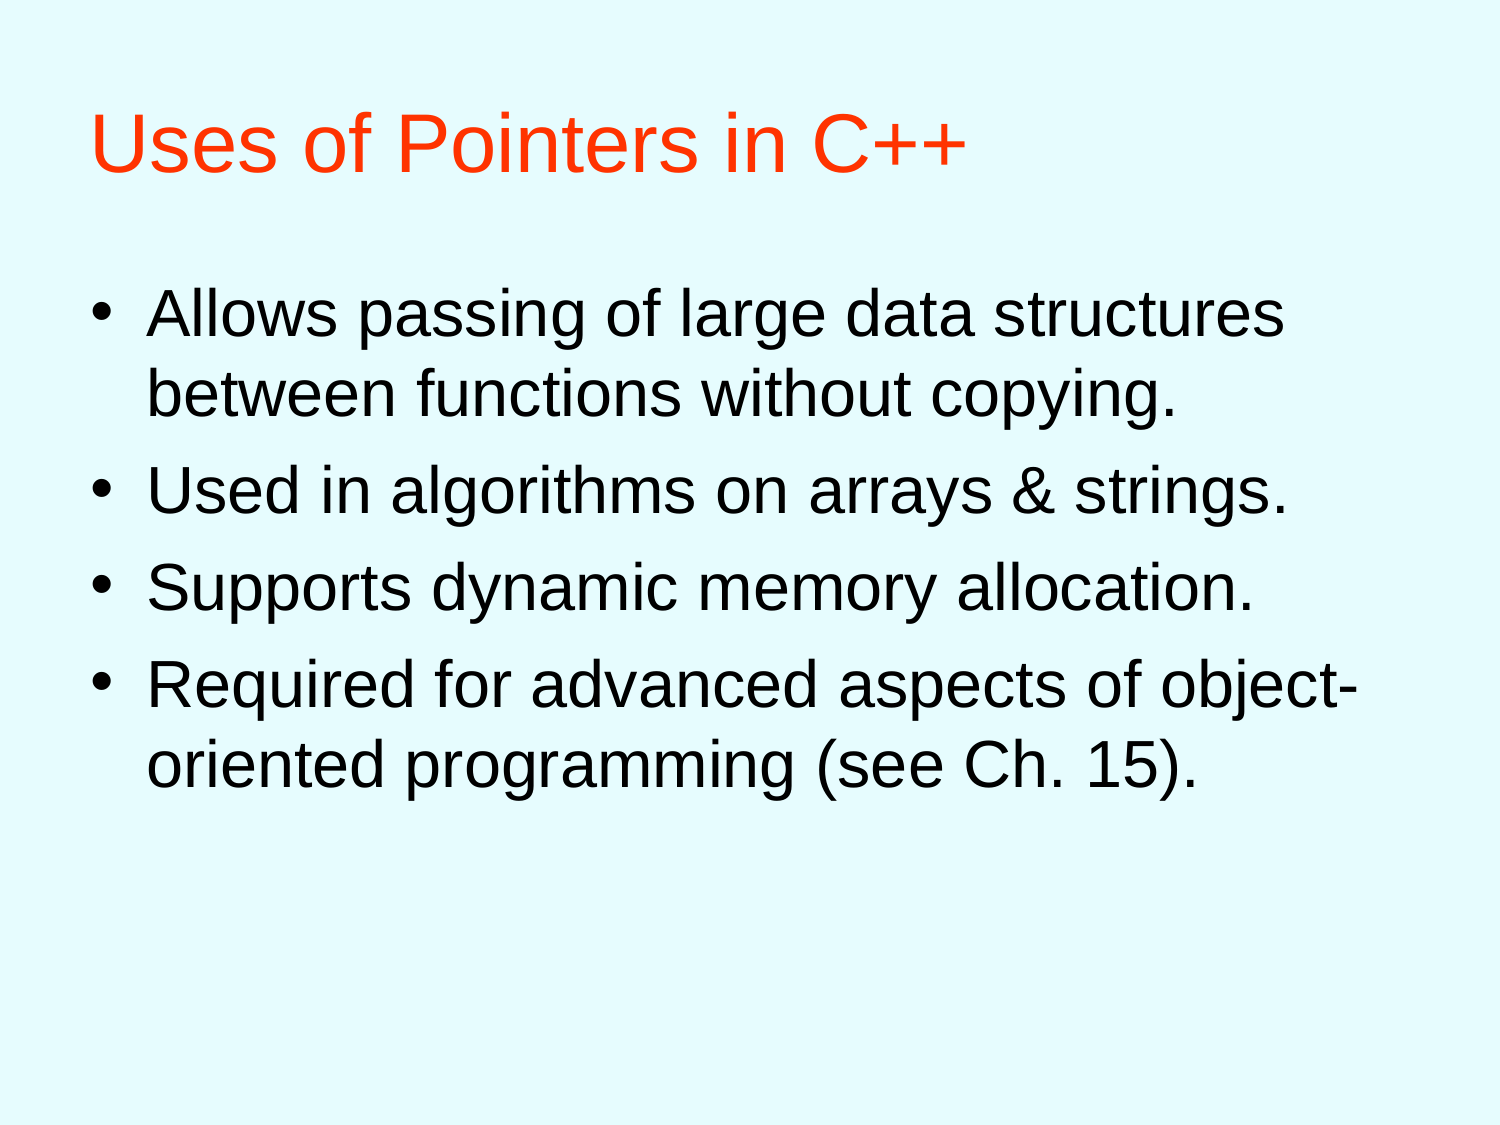

# Uses of Pointers in C++
Allows passing of large data structures between functions without copying.
Used in algorithms on arrays & strings.
Supports dynamic memory allocation.
Required for advanced aspects of object-oriented programming (see Ch. 15).